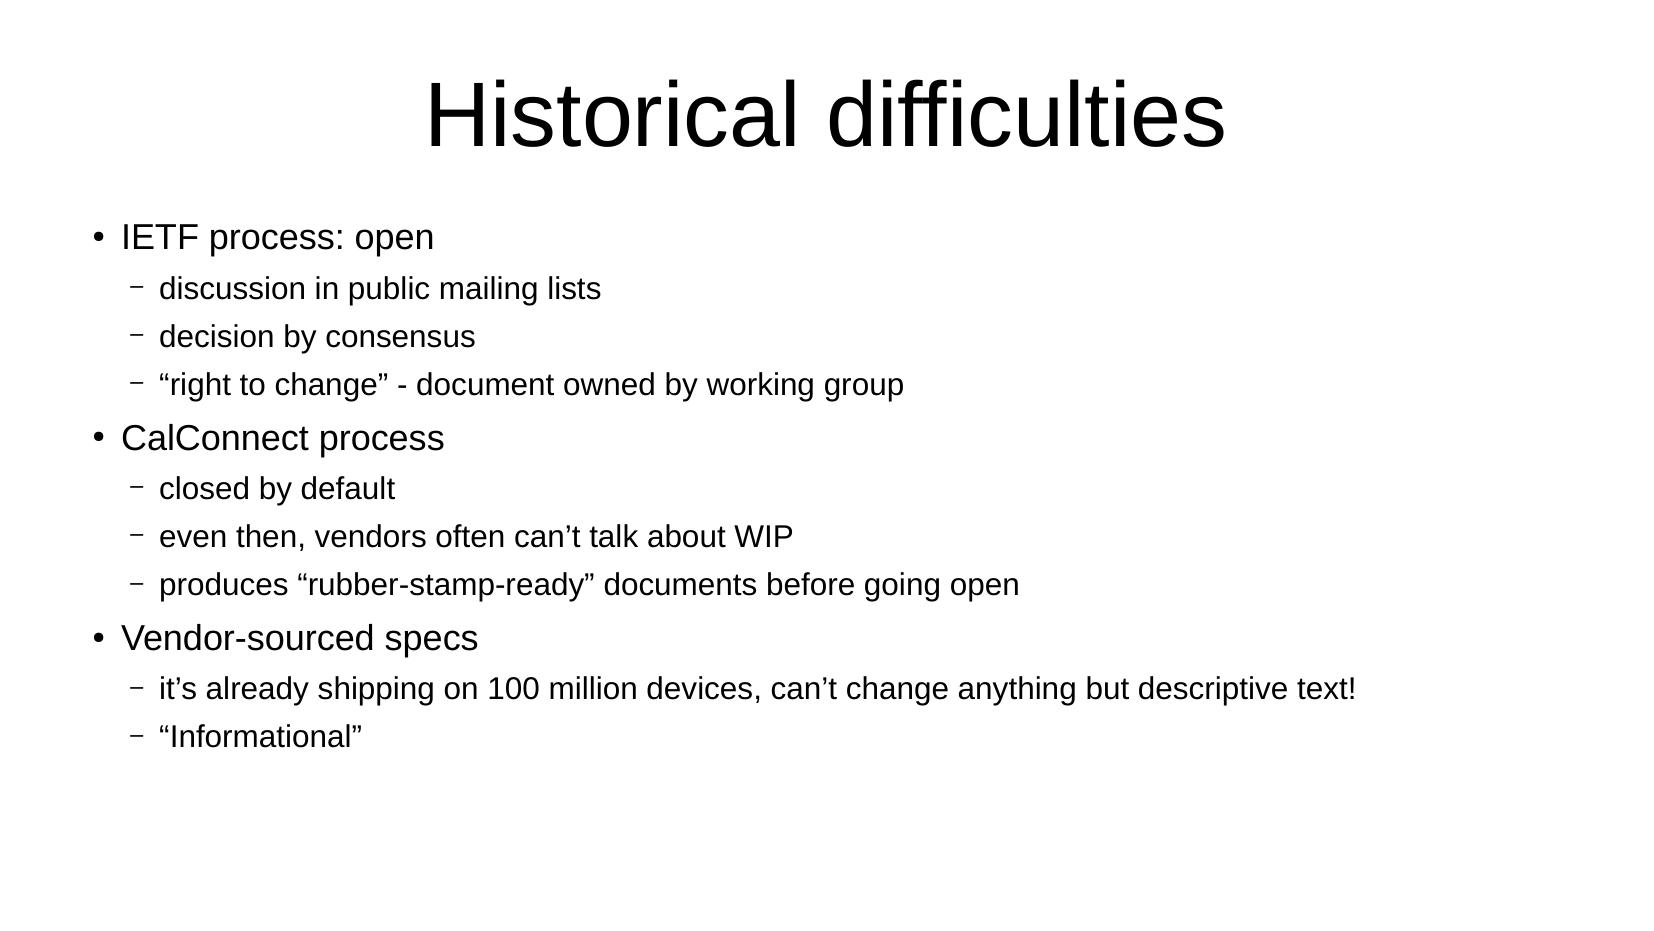

# Historical difficulties
IETF process: open
discussion in public mailing lists
decision by consensus
“right to change” - document owned by working group
CalConnect process
closed by default
even then, vendors often can’t talk about WIP
produces “rubber-stamp-ready” documents before going open
Vendor-sourced specs
it’s already shipping on 100 million devices, can’t change anything but descriptive text!
“Informational”